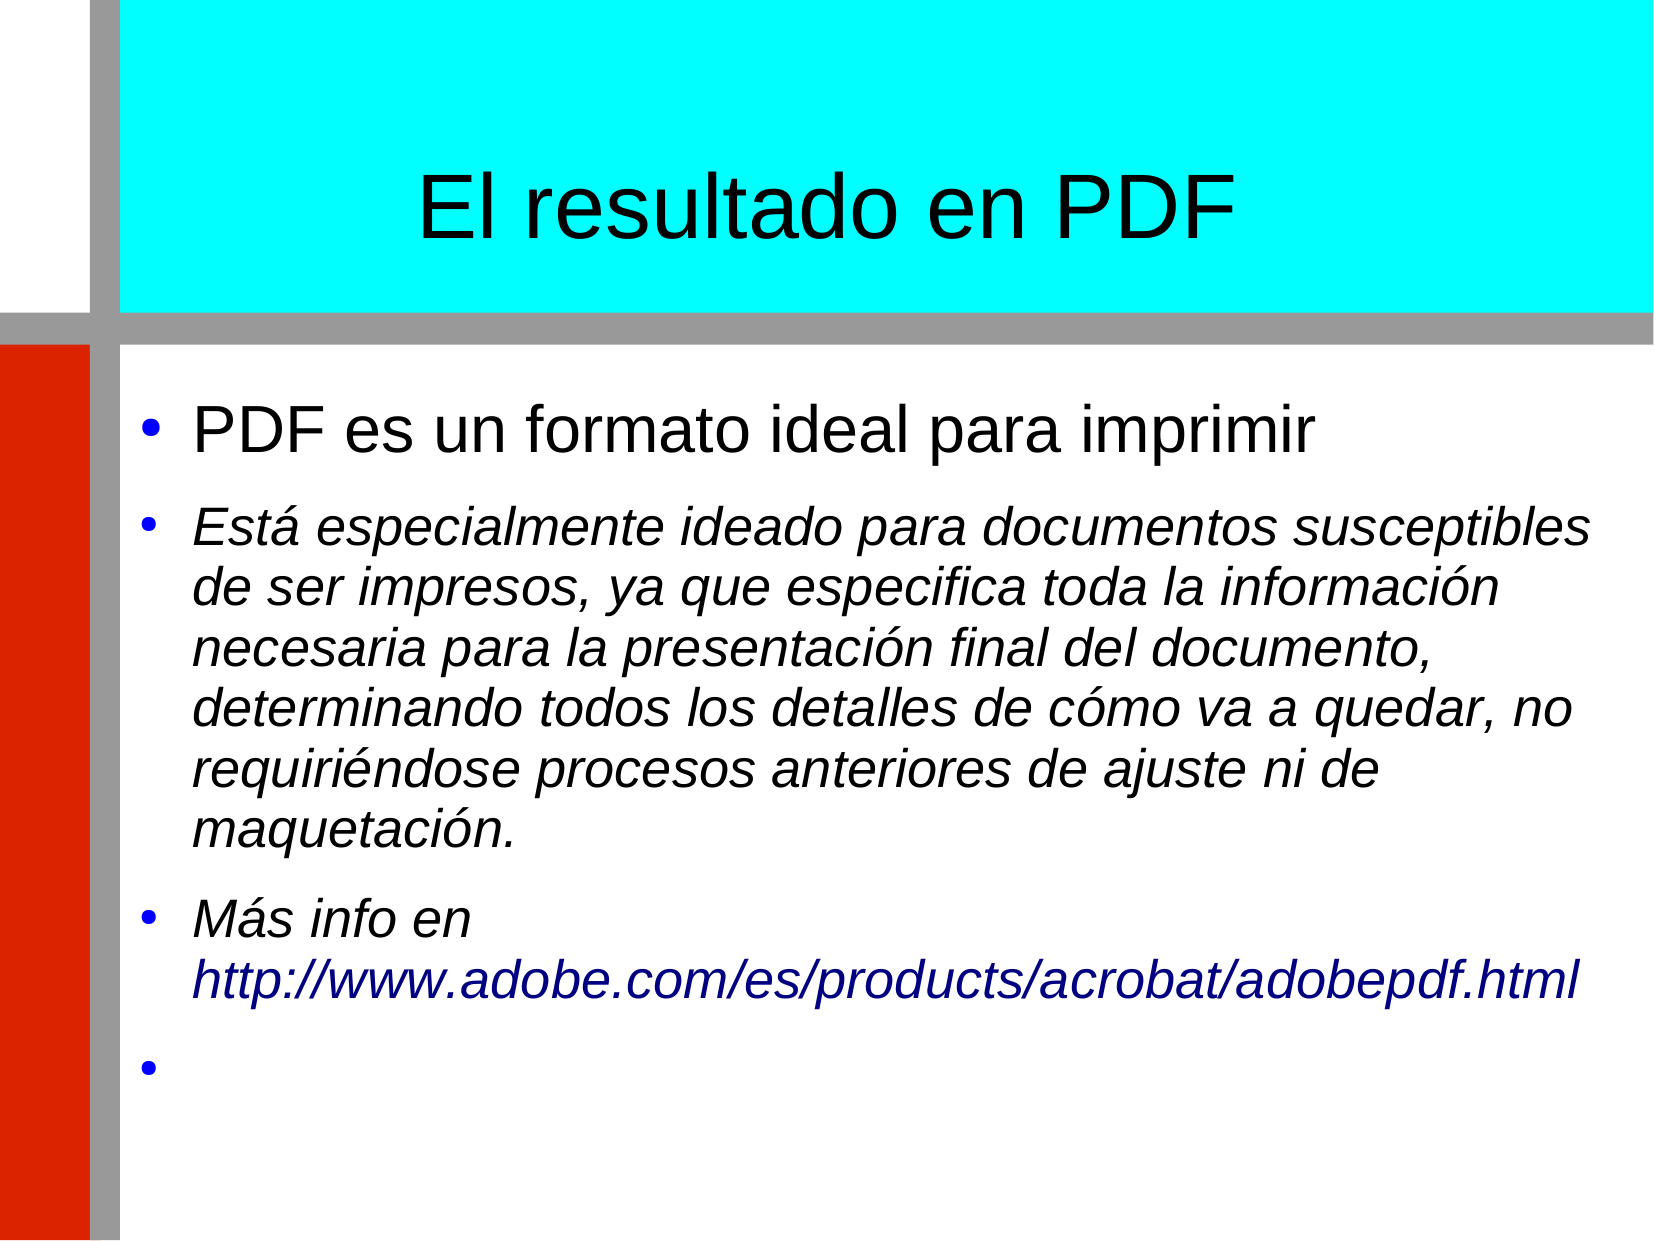

# El resultado en PDF
PDF es un formato ideal para imprimir
Está especialmente ideado para documentos susceptibles de ser impresos, ya que especifica toda la información necesaria para la presentación final del documento, determinando todos los detalles de cómo va a quedar, no requiriéndose procesos anteriores de ajuste ni de maquetación.
Más info en http://www.adobe.com/es/products/acrobat/adobepdf.html